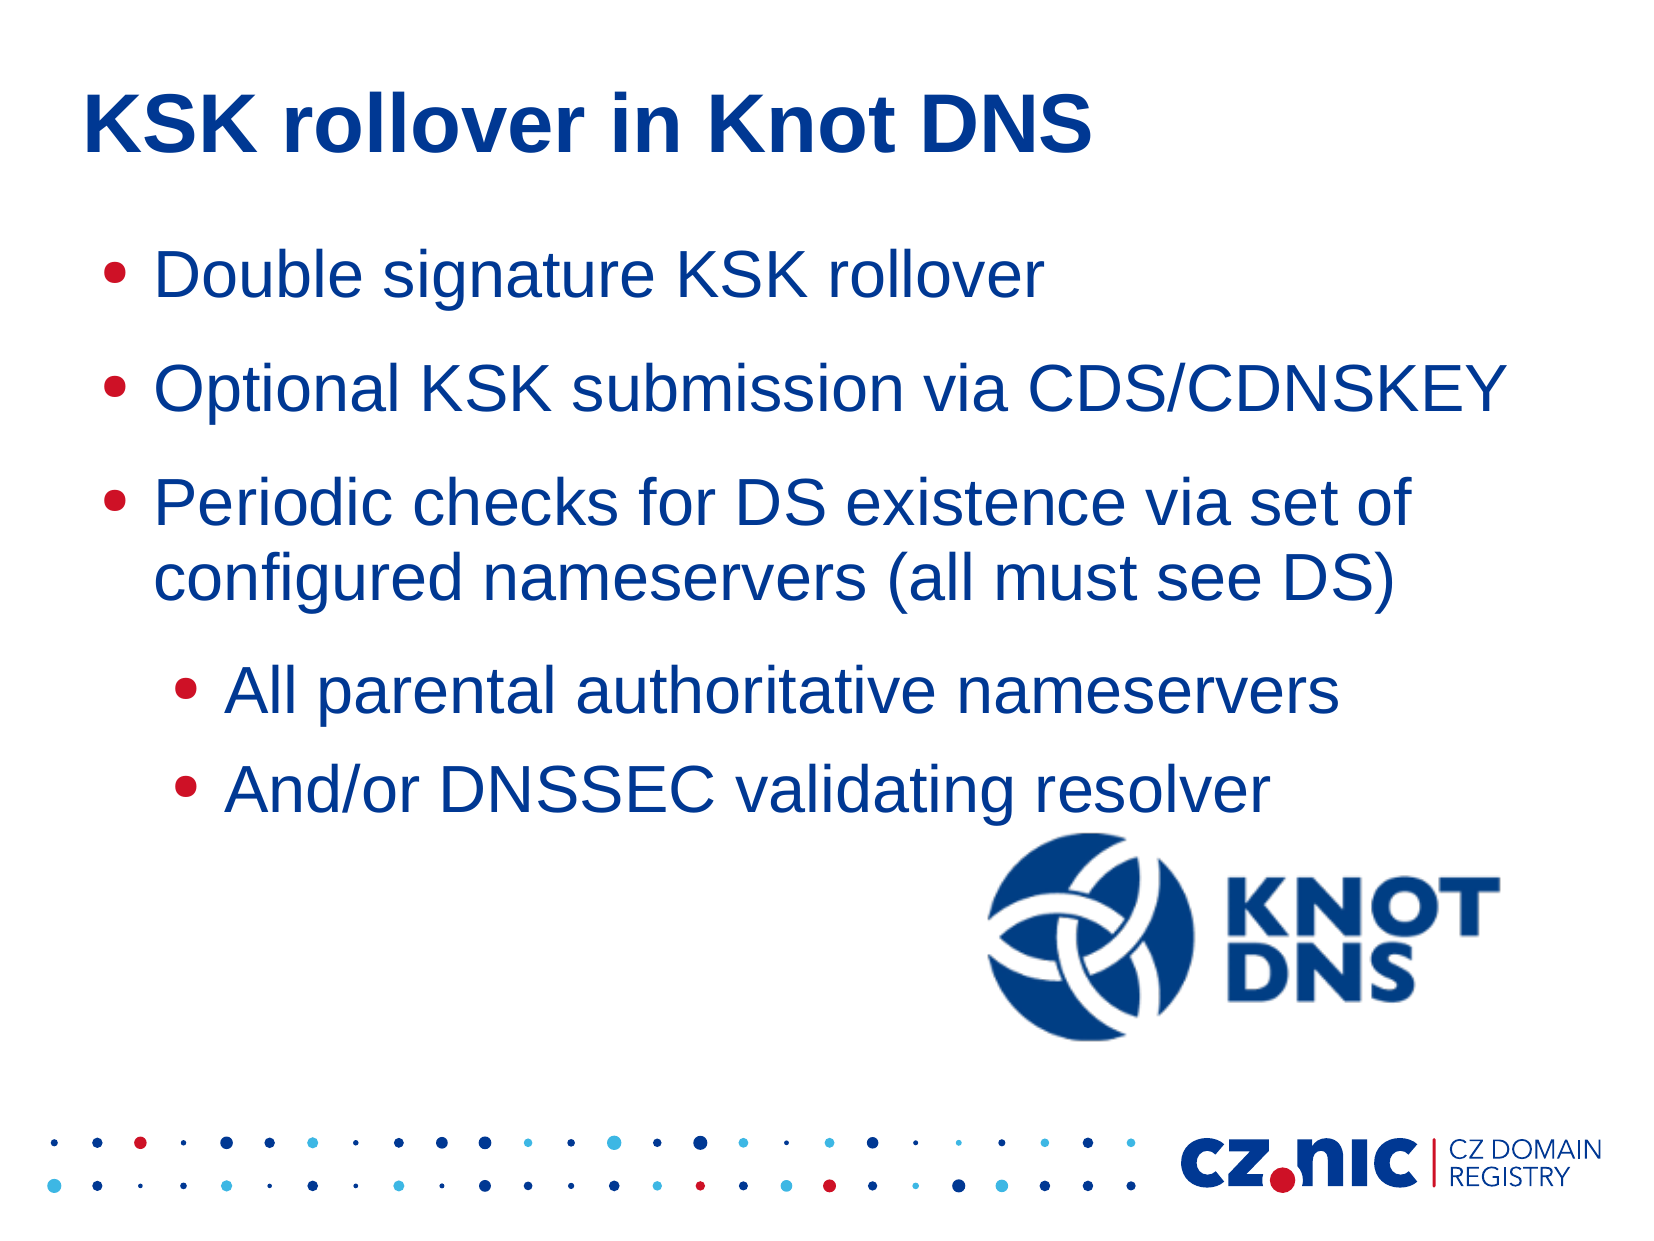

# KSK rollover in Knot DNS
Double signature KSK rollover
Optional KSK submission via CDS/CDNSKEY
Periodic checks for DS existence via set of configured nameservers (all must see DS)
All parental authoritative nameservers
And/or DNSSEC validating resolver